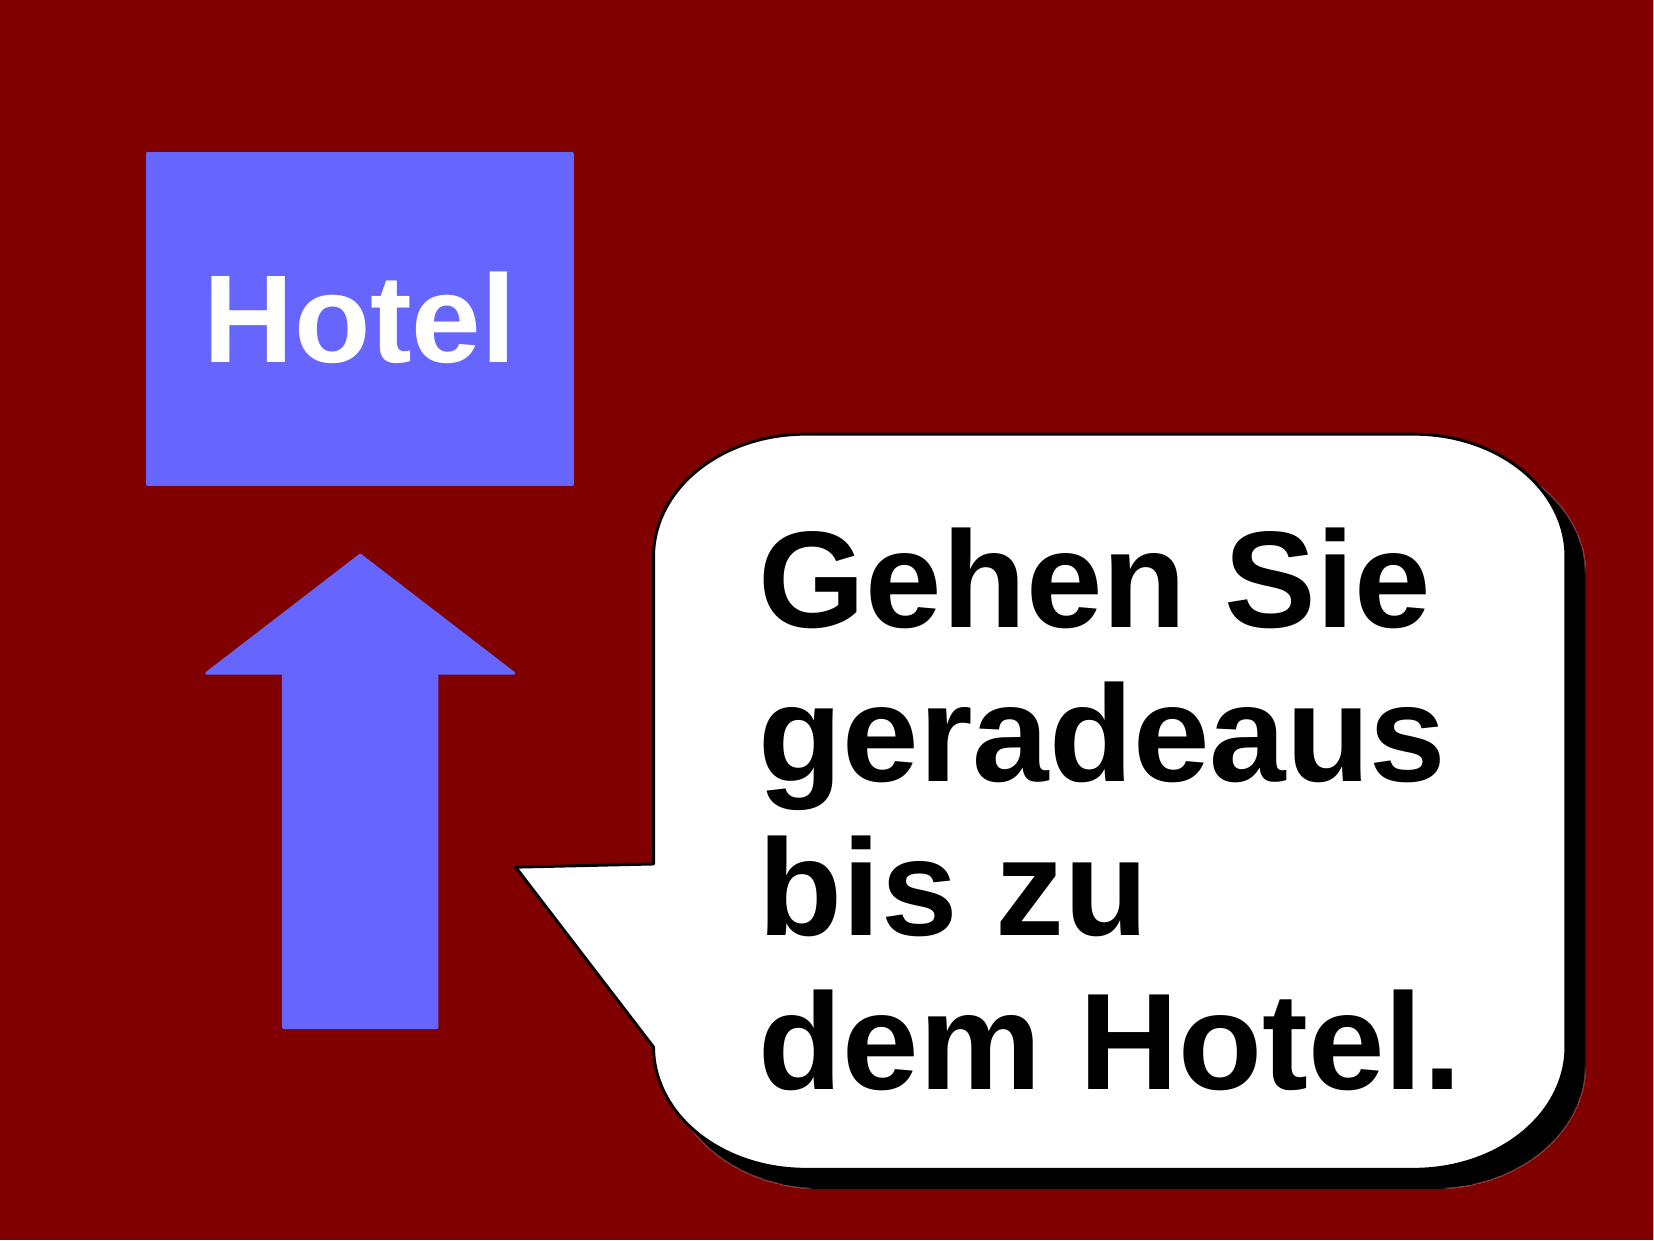

Hotel
Gehen Sie
geradeaus
bis zu
dem Hotel.